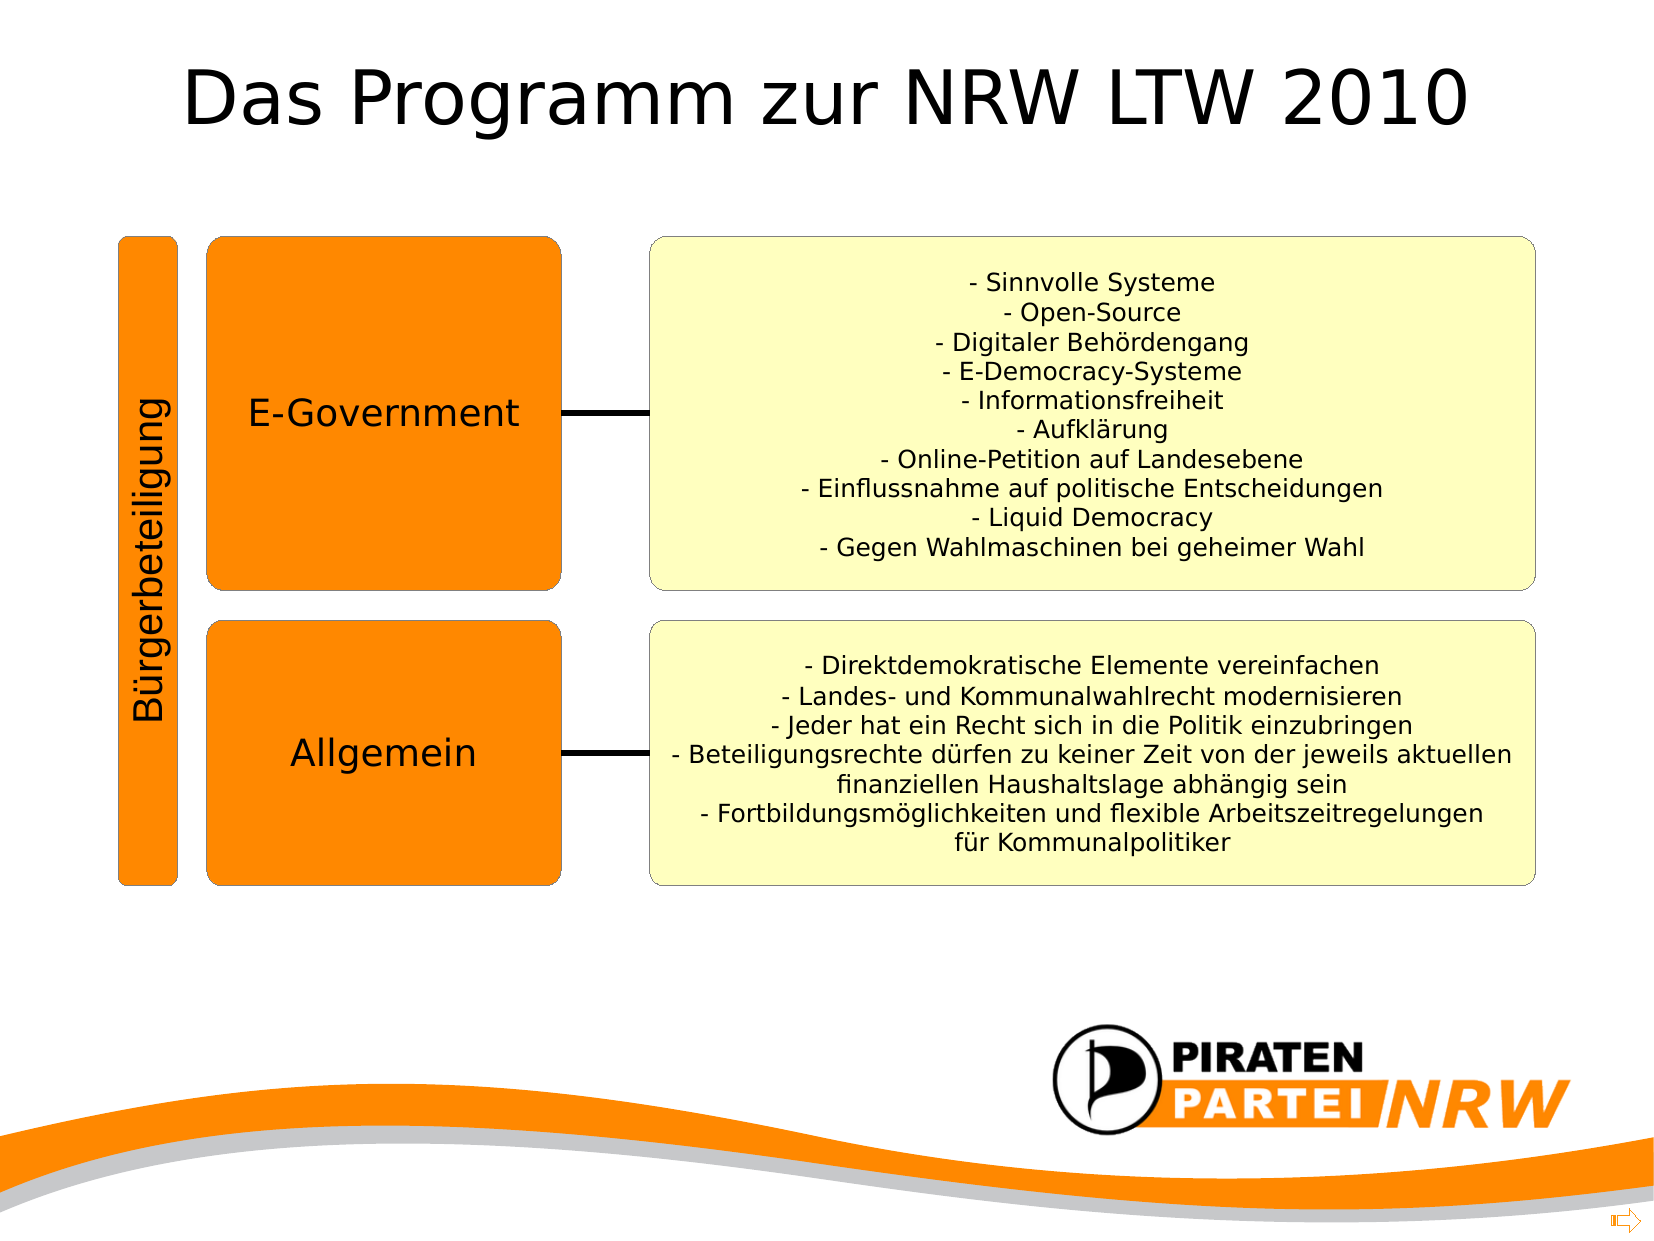

# Das Programm zur NRW LTW 2010
E-Government
- ﻿Sinnvolle Systeme
- Open-Source
- Digitaler Behördengang
- E-Democracy-Systeme
- Informationsfreiheit
- Aufklärung
- Online-Petition auf Landesebene
- Einflussnahme auf politische Entscheidungen
- Liquid Democracy
- Gegen Wahlmaschinen bei geheimer Wahl
Bürgerbeteiligung
Allgemein
- ﻿Direktdemokratische Elemente vereinfachen
- Landes- und Kommunalwahlrecht modernisieren
- Jeder hat ein Recht sich in die Politik einzubringen
- Beteiligungsrechte dürfen zu keiner Zeit von der jeweils aktuellen
finanziellen Haushaltslage abhängig sein
- Fortbildungsmöglichkeiten und flexible Arbeitszeitregelungen
für Kommunalpolitiker